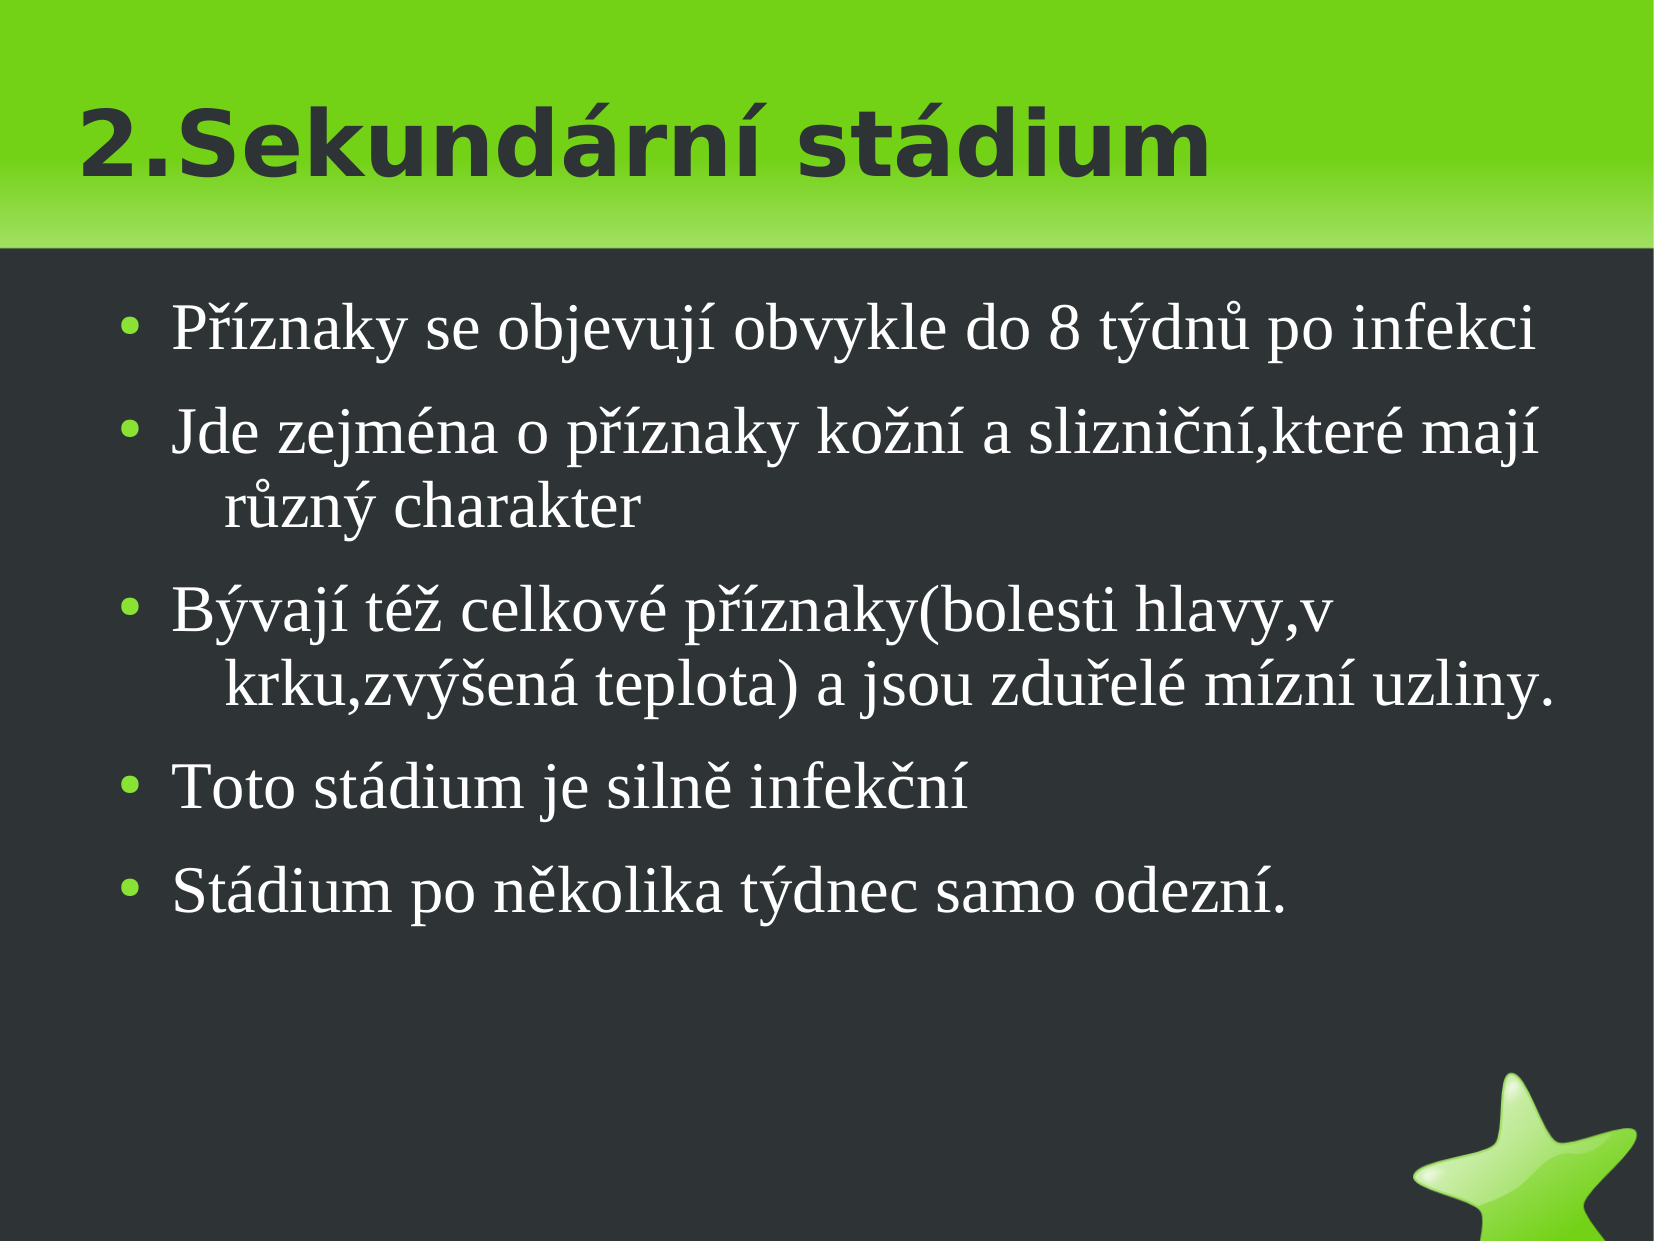

# 2.Sekundární stádium
Příznaky se objevují obvykle do 8 týdnů po infekci
Jde zejména o příznaky kožní a slizniční,které mají různý charakter
Bývají též celkové příznaky(bolesti hlavy,v krku,zvýšená teplota) a jsou zduřelé mízní uzliny.
Toto stádium je silně infekční
Stádium po několika týdnec samo odezní.